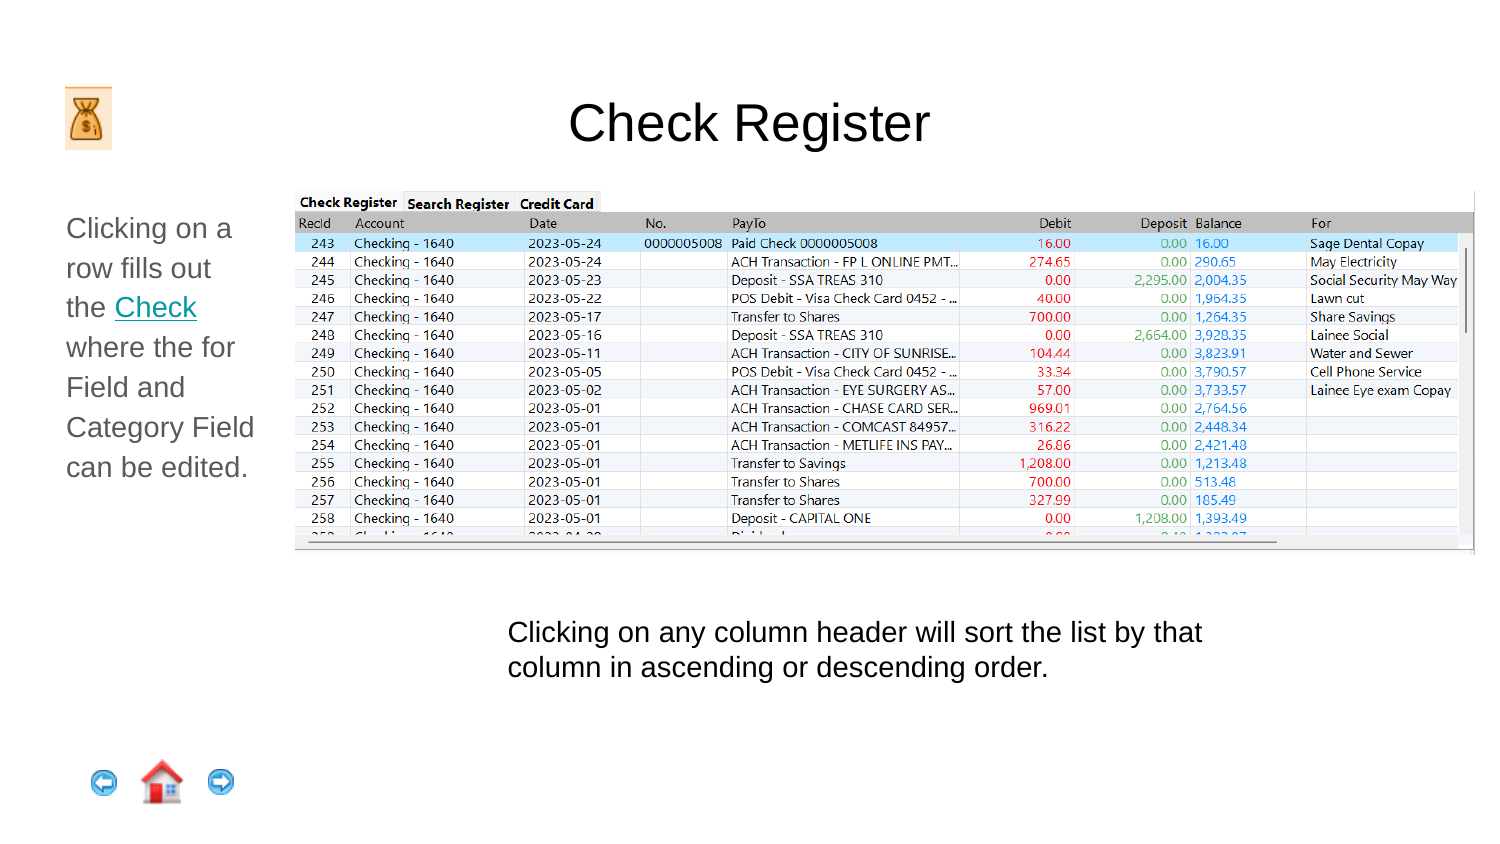

# Check Register
Clicking on a row fills out the Check where the for Field and Category Field can be edited.
Clicking on any column header will sort the list by that column in ascending or descending order.